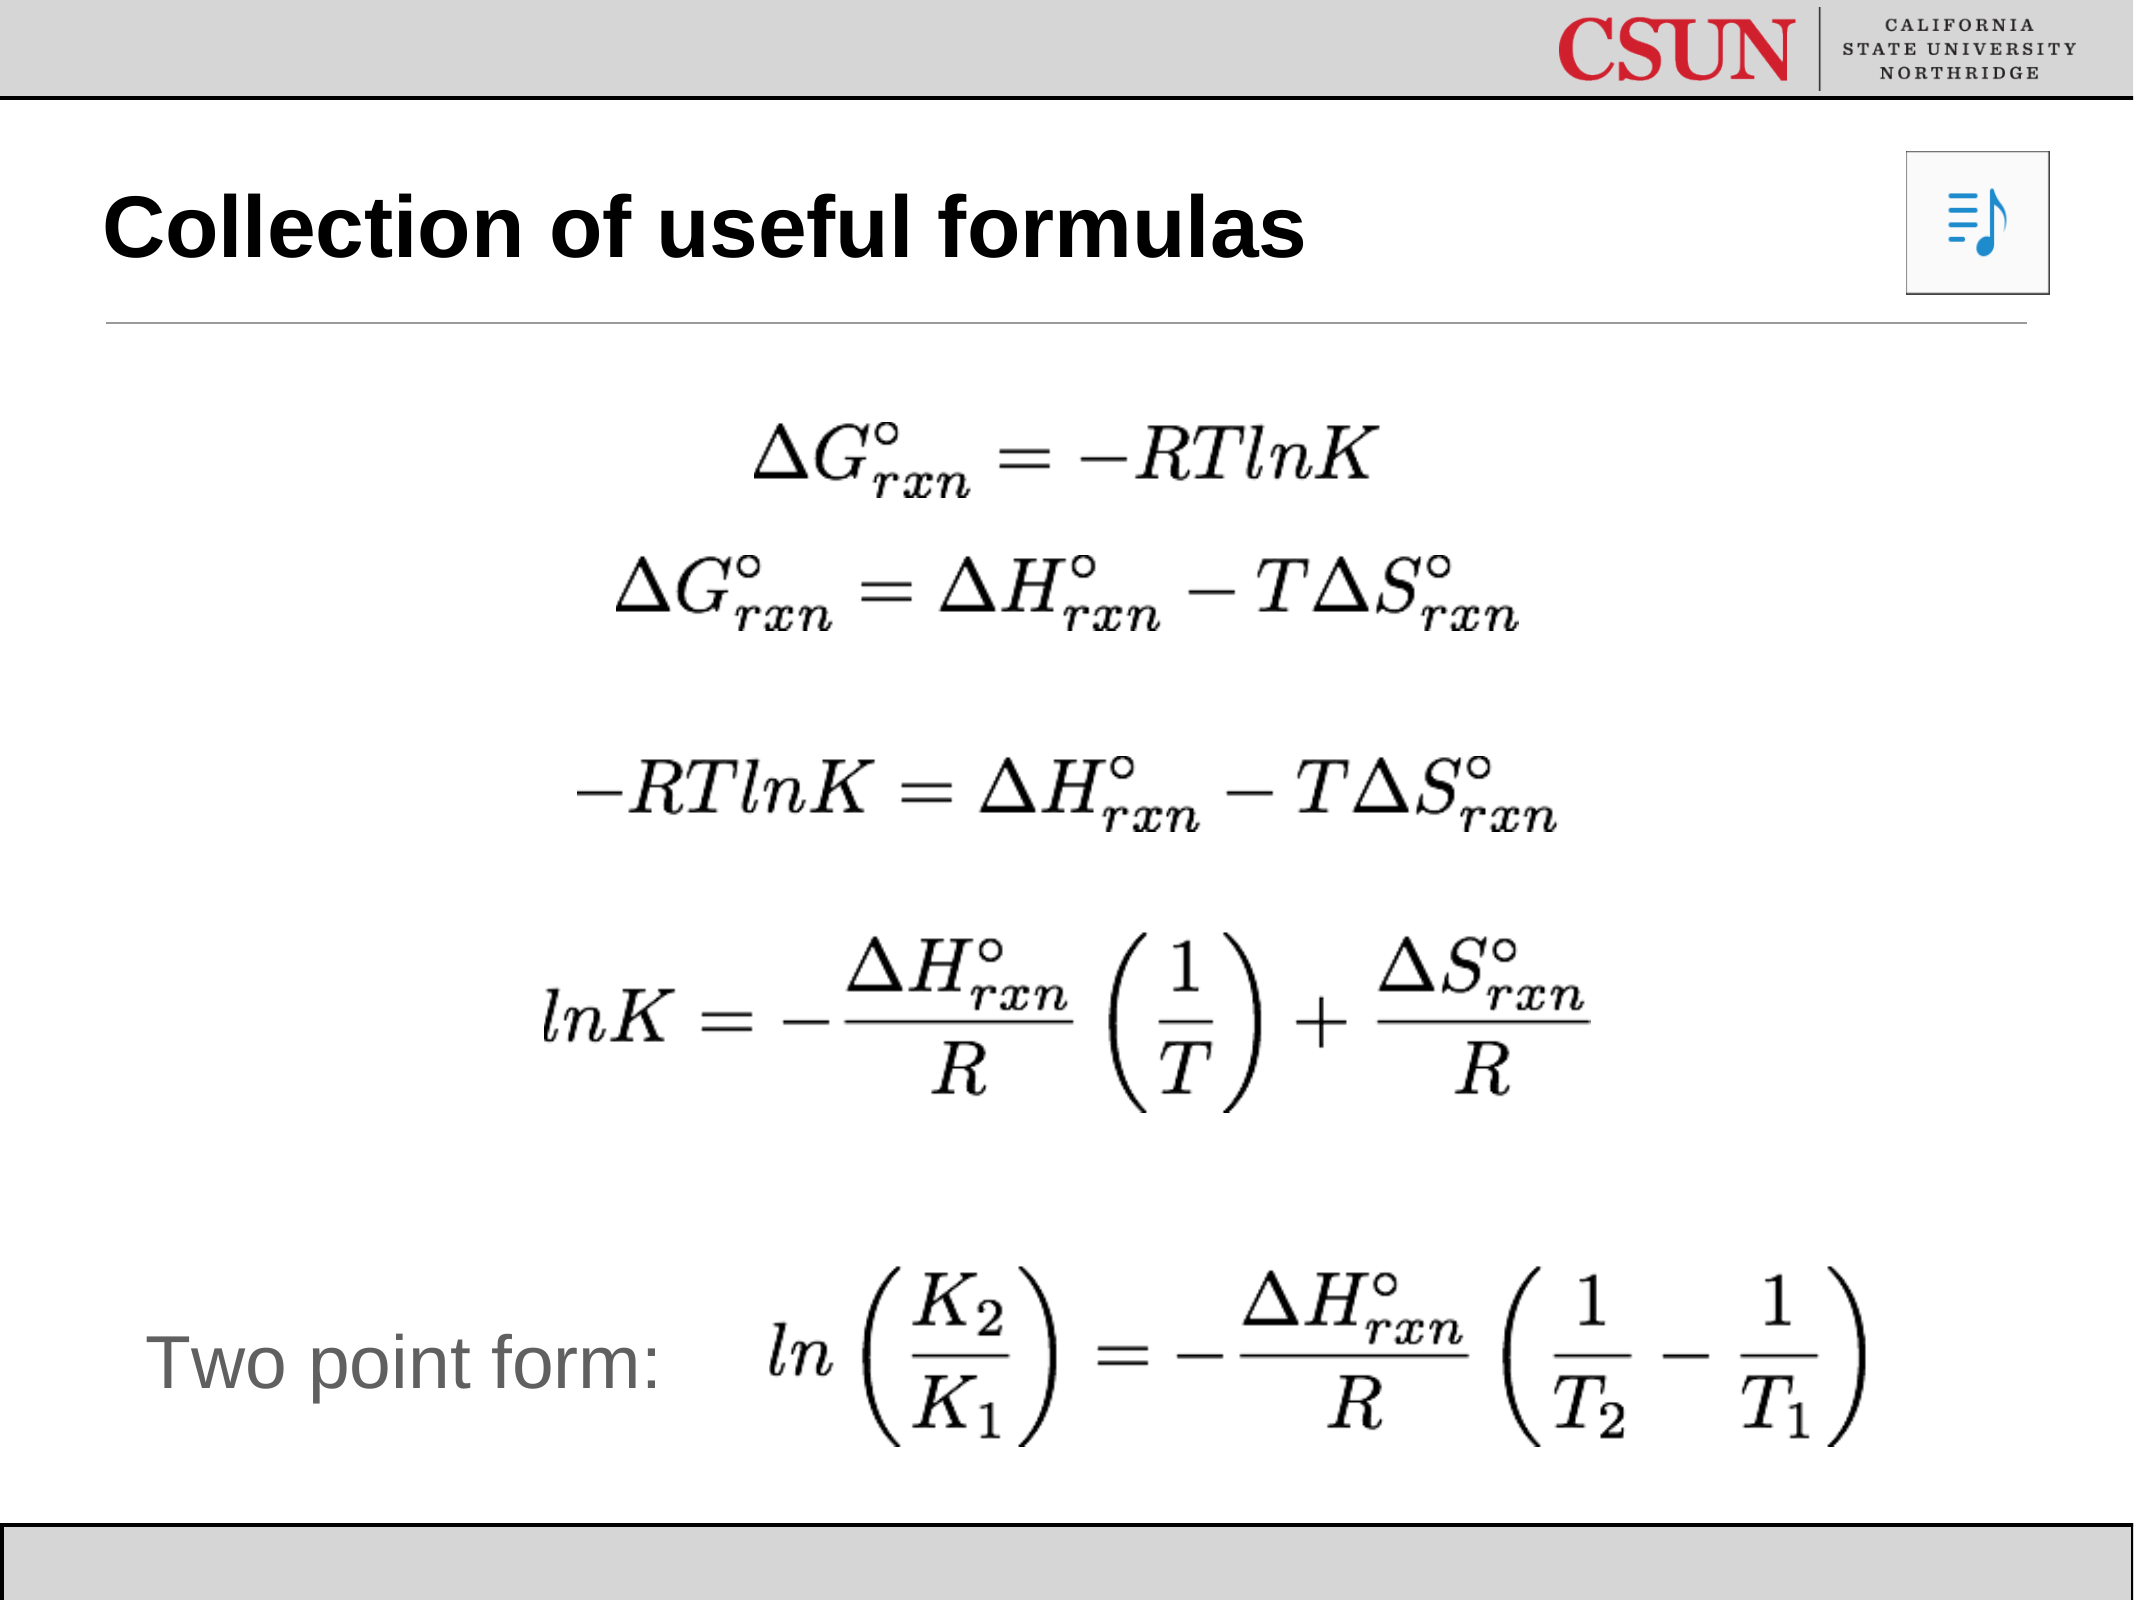

# Collection of useful formulas
Two point form: